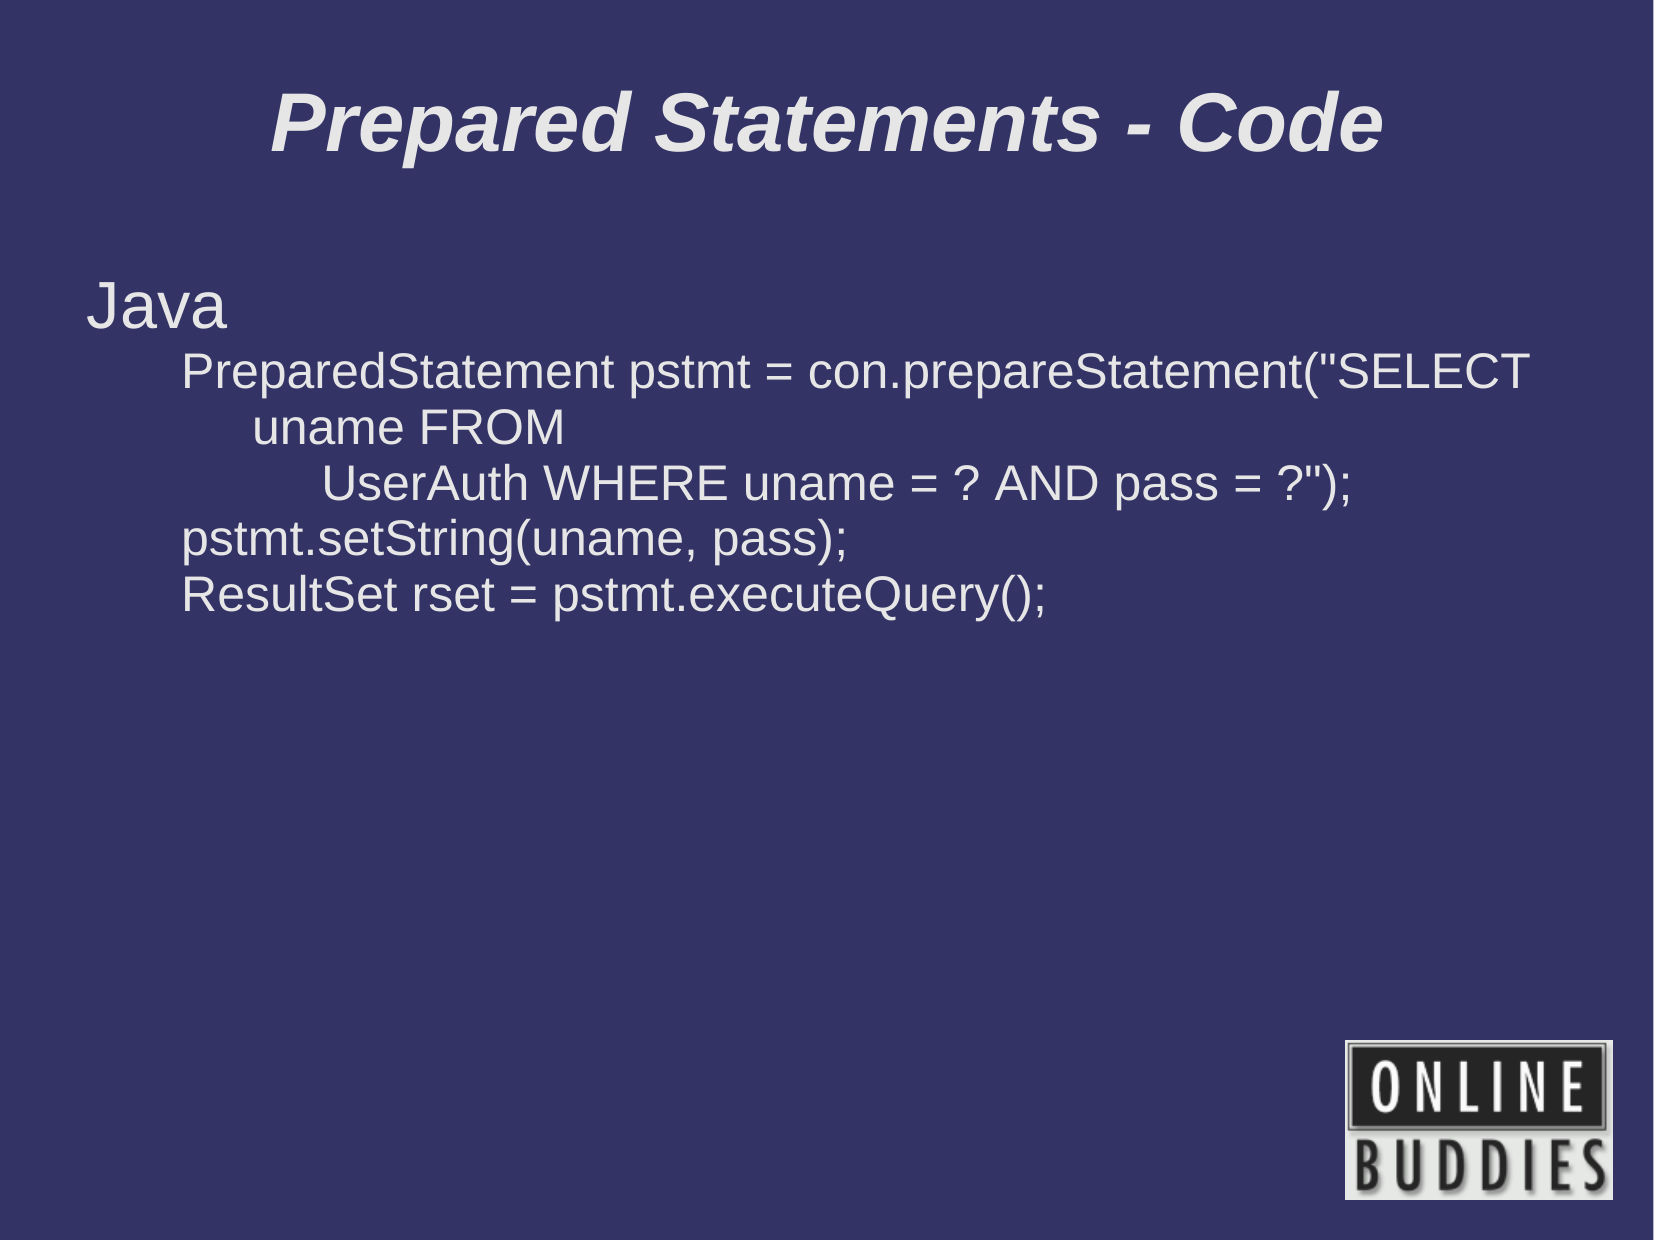

# Prepared Statements - Code
Java
PreparedStatement pstmt = con.prepareStatement("SELECT uname FROM
 UserAuth WHERE uname = ? AND pass = ?");
pstmt.setString(uname, pass);
ResultSet rset = pstmt.executeQuery();